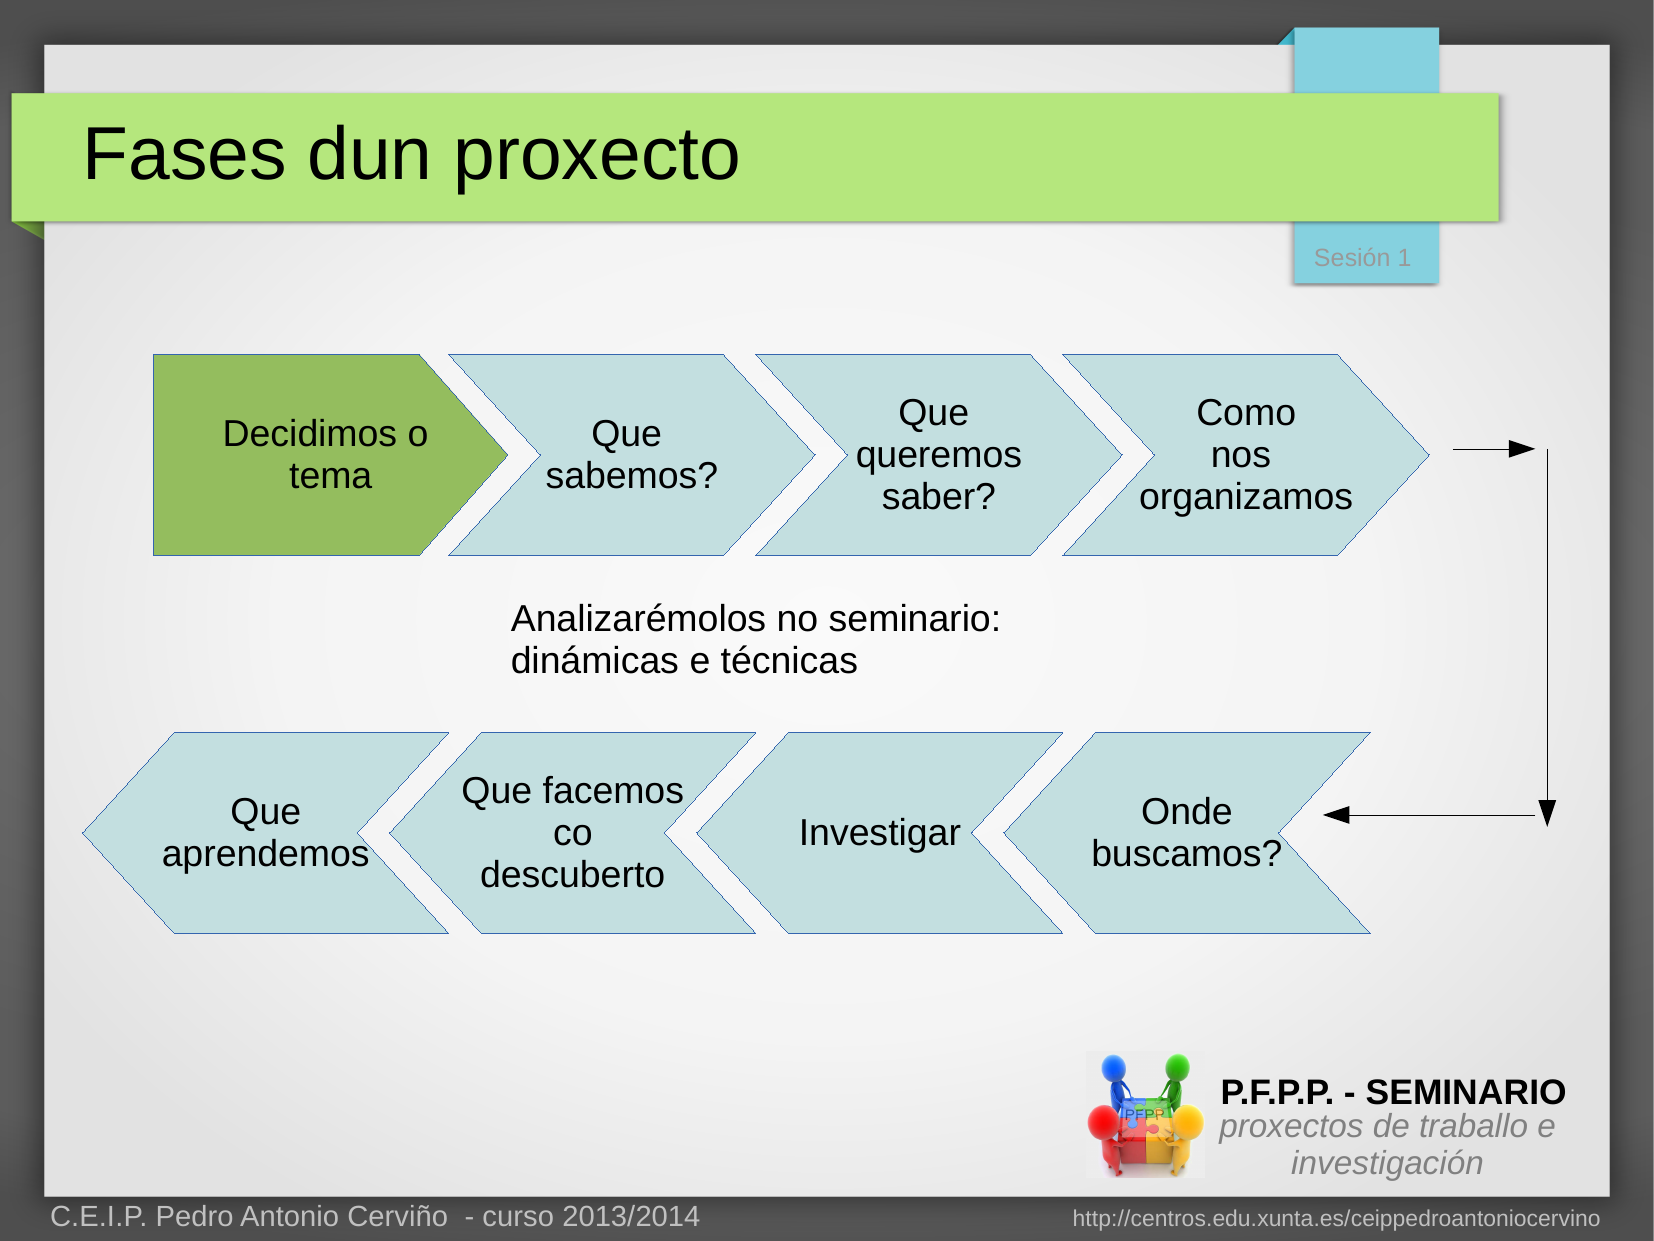

# Fases dun proxecto
Sesión 1
Decidimos o
tema
Que
sabemos?
Que
queremos
saber?
Como
nos
organizamos
Analizarémolos no seminario: dinámicas e técnicas
Que
aprendemos
Que facemos
co
descuberto
Investigar
Onde
buscamos?
P.F.P.P. - SEMINARIO
proxectos de traballo e investigación
C.E.I.P. Pedro Antonio Cerviño - curso 2013/2014 http://centros.edu.xunta.es/ceippedroantoniocervino